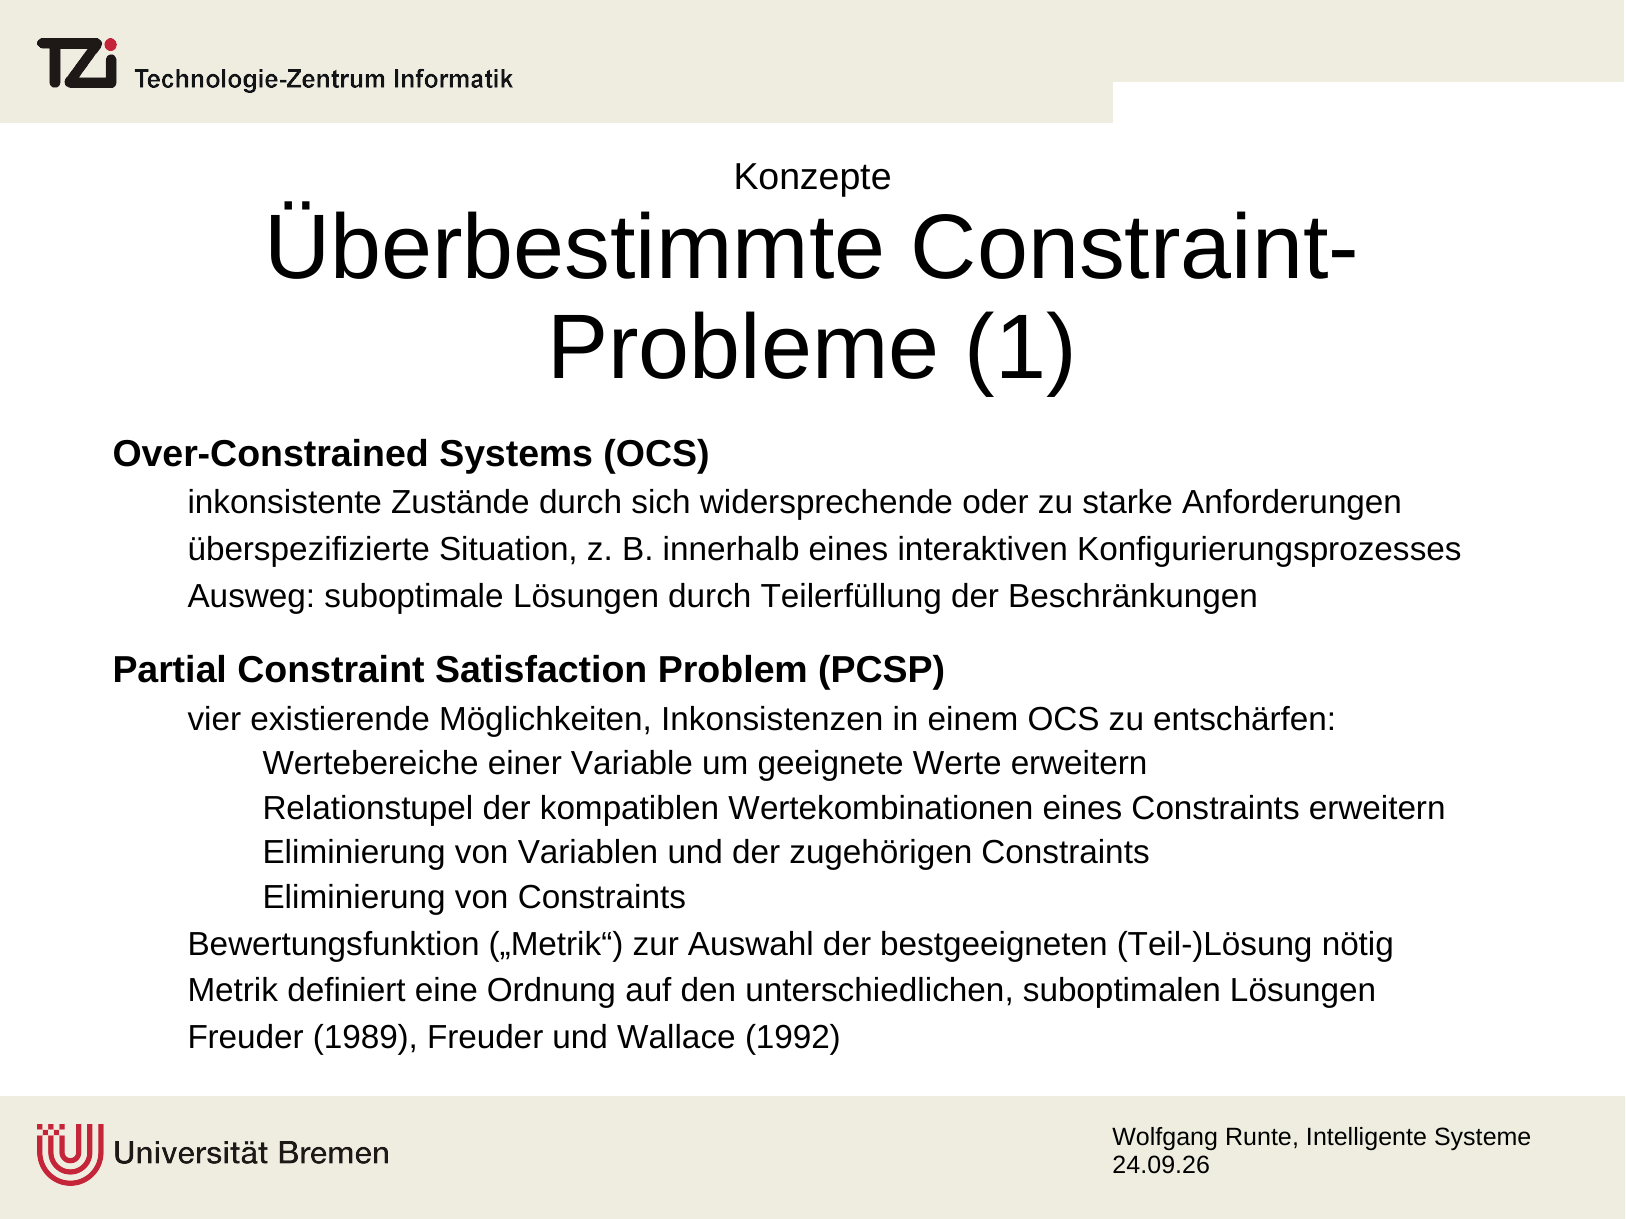

# Konzepte Überbestimmte Constraint-Probleme (1)
Over-Constrained Systems (OCS)
inkonsistente Zustände durch sich widersprechende oder zu starke Anforderungen
überspezifizierte Situation, z. B. innerhalb eines interaktiven Konfigurierungsprozesses
Ausweg: suboptimale Lösungen durch Teilerfüllung der Beschränkungen
Partial Constraint Satisfaction Problem (PCSP)
vier existierende Möglichkeiten, Inkonsistenzen in einem OCS zu entschärfen:
Wertebereiche einer Variable um geeignete Werte erweitern
Relationstupel der kompatiblen Wertekombinationen eines Constraints erweitern
Eliminierung von Variablen und der zugehörigen Constraints
Eliminierung von Constraints
Bewertungsfunktion („Metrik“) zur Auswahl der bestgeeigneten (Teil-)Lösung nötig
Metrik definiert eine Ordnung auf den unterschiedlichen, suboptimalen Lösungen
Freuder (1989), Freuder und Wallace (1992)